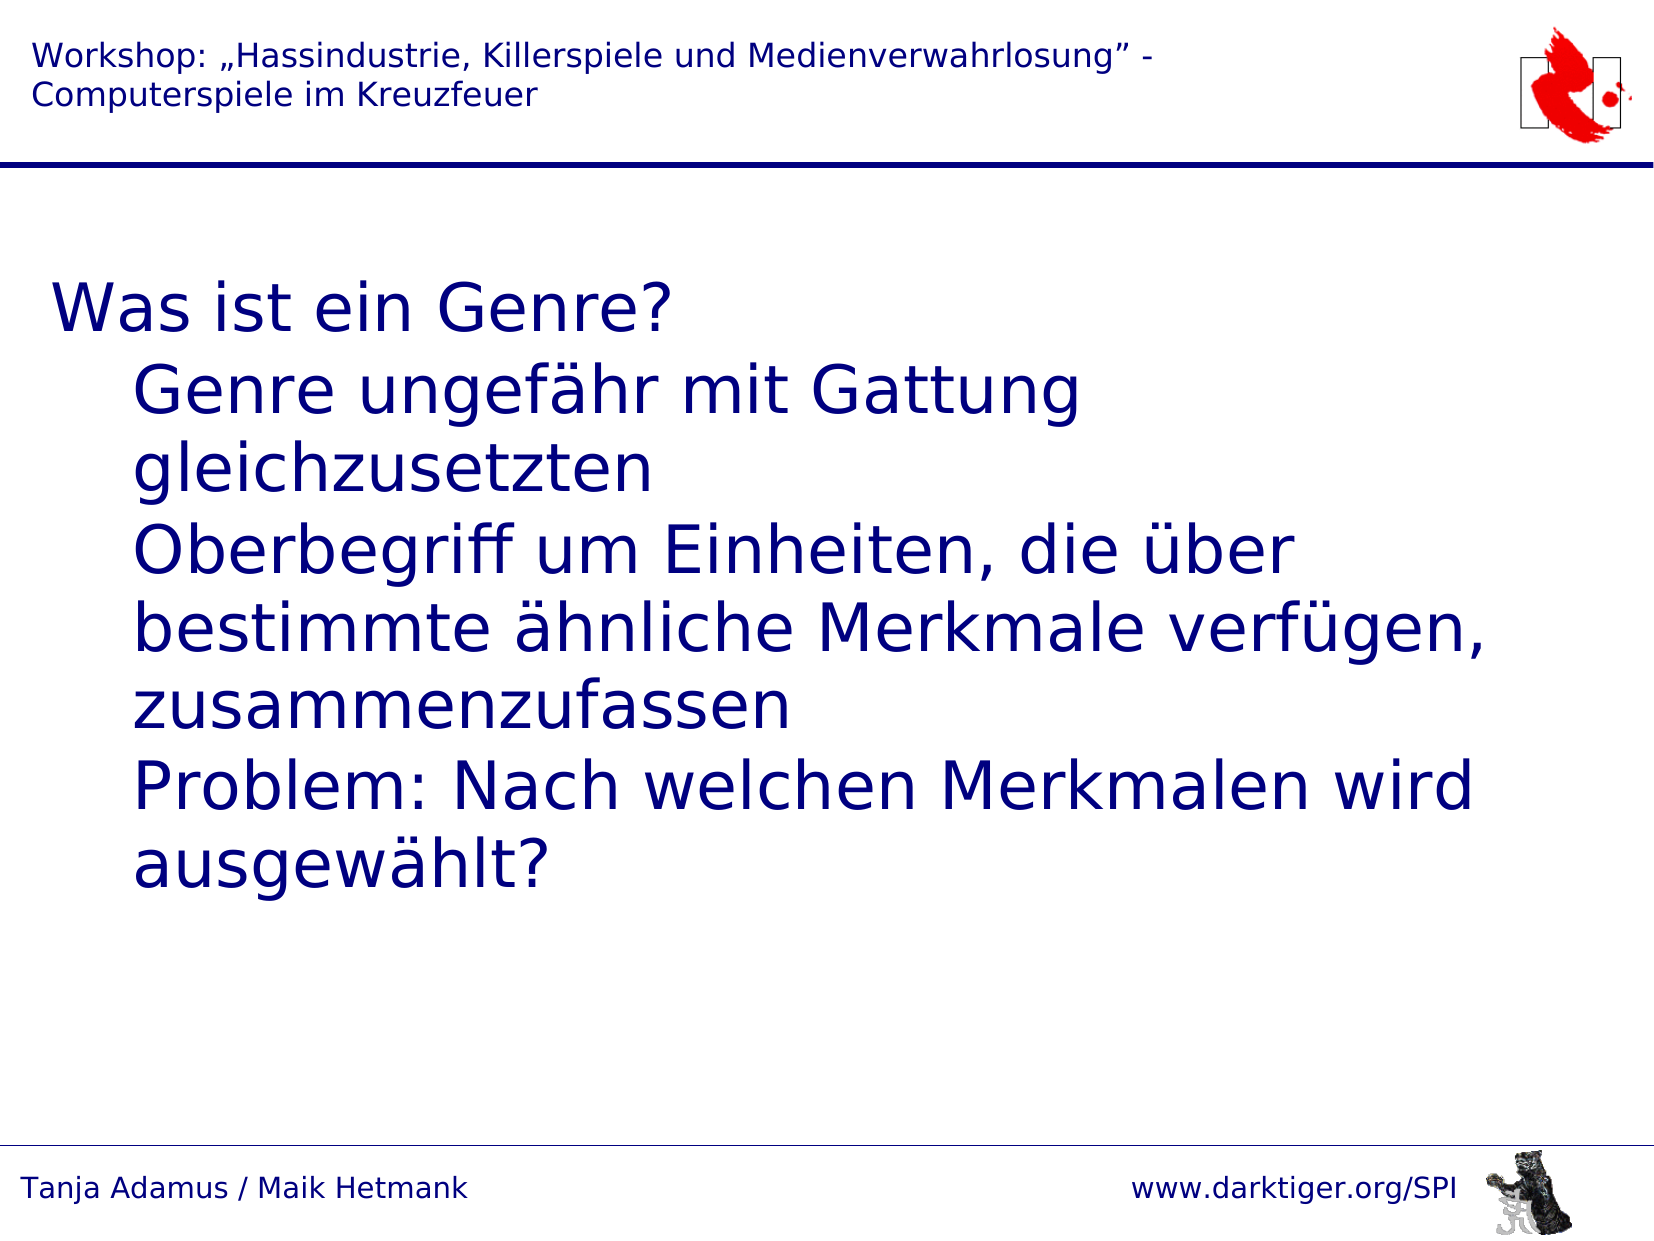

Workshop: „Hassindustrie, Killerspiele und Medienverwahrlosung” - Computerspiele im Kreuzfeuer
Was ist ein Genre?
Genre ungefähr mit Gattung gleichzusetzten
Oberbegriff um Einheiten, die über bestimmte ähnliche Merkmale verfügen, zusammenzufassen
Problem: Nach welchen Merkmalen wird ausgewählt?